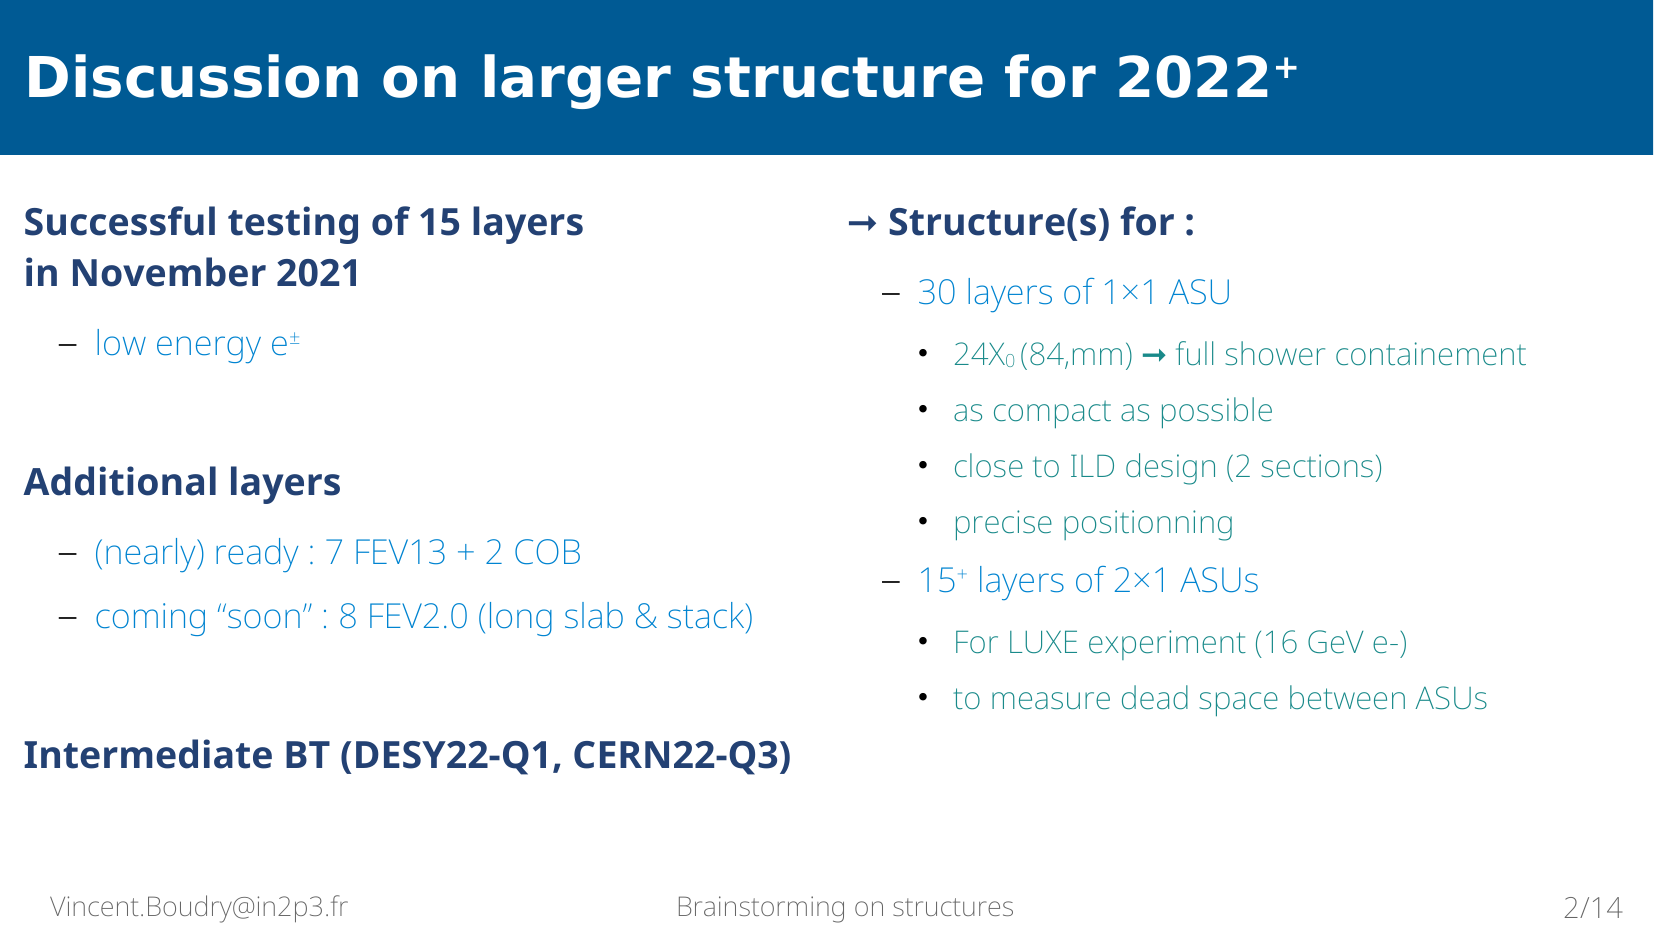

# Discussion on larger structure for 2022+
Successful testing of 15 layers
in November 2021
low energy e±
Additional layers
(nearly) ready : 7 FEV13 + 2 COB
coming “soon” : 8 FEV2.0 (long slab & stack)
Intermediate BT (DESY22-Q1, CERN22-Q3)
➞ Structure(s) for :
30 layers of 1×1 ASU
24X0 (84,mm) ➞ full shower containement
as compact as possible
close to ILD design (2 sections)
precise positionning
15+ layers of 2×1 ASUs
For LUXE experiment (16 GeV e-)
to measure dead space between ASUs
Vincent.Boudry@in2p3.fr
Brainstorming on structures
2